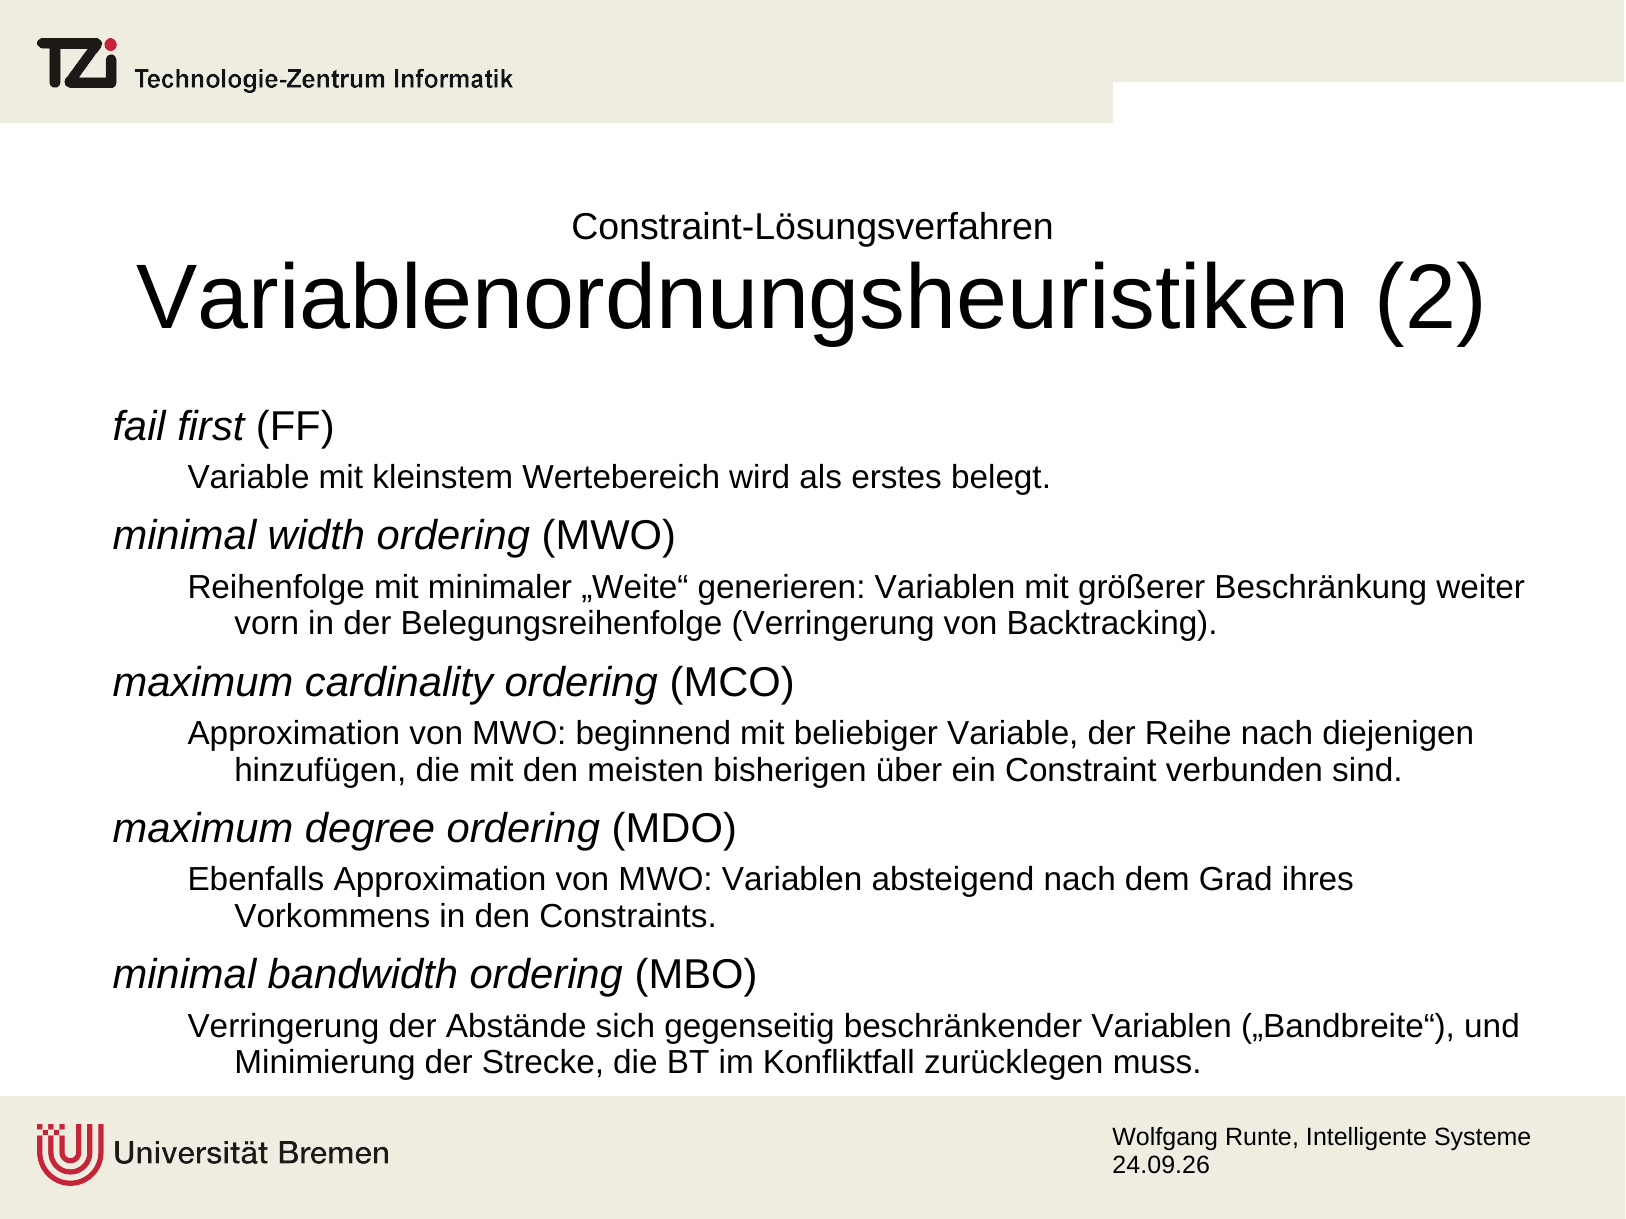

# Constraint-Lösungsverfahren Variablenordnungsheuristiken (2)
fail first (FF)
Variable mit kleinstem Wertebereich wird als erstes belegt.
minimal width ordering (MWO)
Reihenfolge mit minimaler „Weite“ generieren: Variablen mit größerer Beschränkung weiter vorn in der Belegungsreihenfolge (Verringerung von Backtracking).
maximum cardinality ordering (MCO)
Approximation von MWO: beginnend mit beliebiger Variable, der Reihe nach diejenigen hinzufügen, die mit den meisten bisherigen über ein Constraint verbunden sind.
maximum degree ordering (MDO)
Ebenfalls Approximation von MWO: Variablen absteigend nach dem Grad ihres Vorkommens in den Constraints.
minimal bandwidth ordering (MBO)
Verringerung der Abstände sich gegenseitig beschränkender Variablen („Bandbreite“), und Minimierung der Strecke, die BT im Konfliktfall zurücklegen muss.